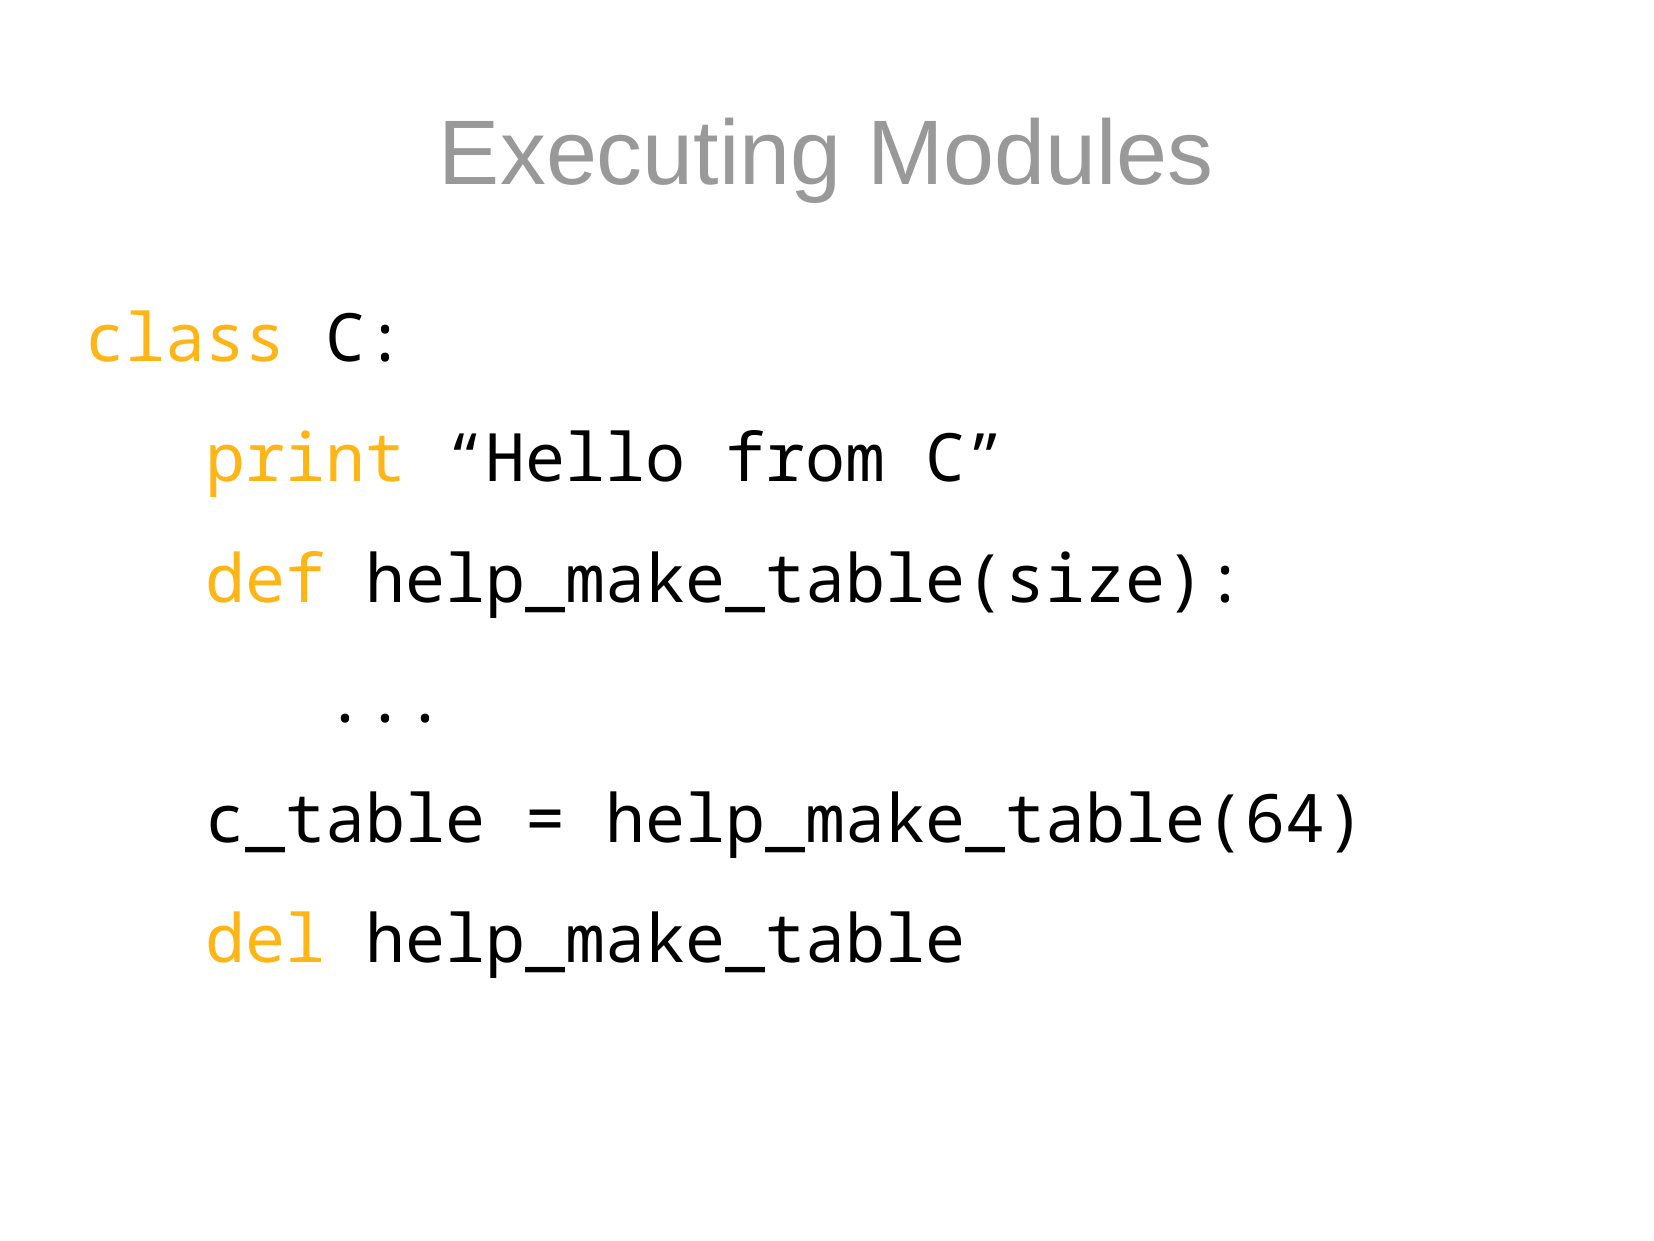

Executing Modules
# class C:
 print “Hello from C”
 def help_make_table(size):
 ...
 c_table = help_make_table(64)
 del help_make_table